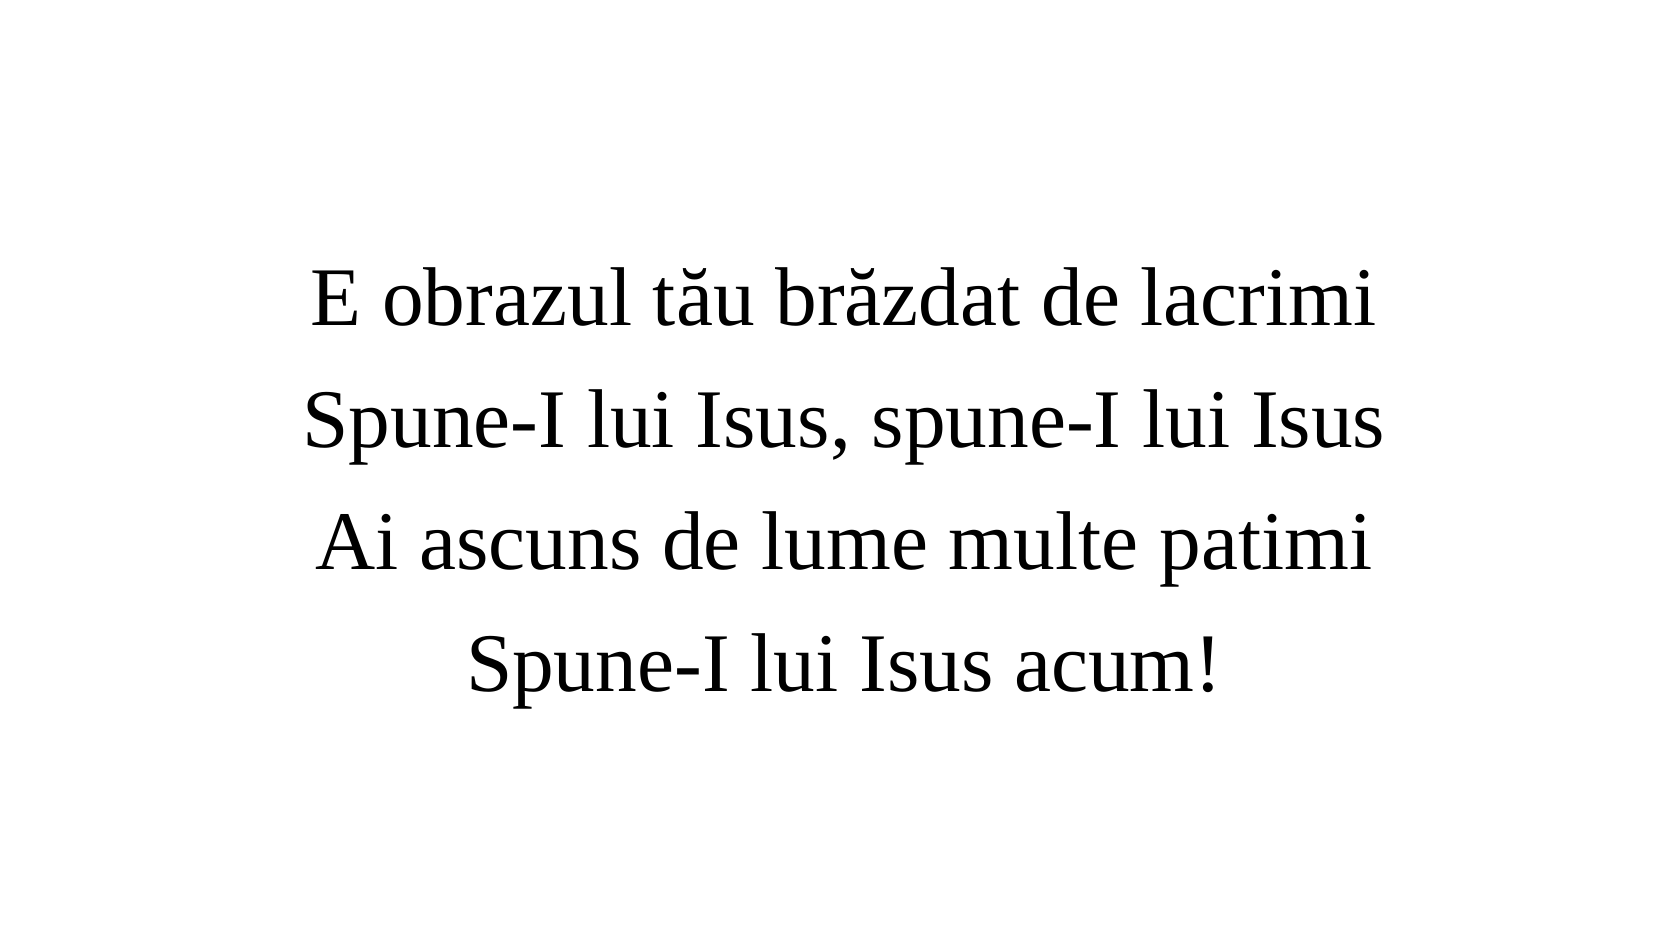

# E obrazul tău brăzdat de lacrimi
Spune-I lui Isus, spune-I lui Isus
Ai ascuns de lume multe patimi
Spune-I lui Isus acum!